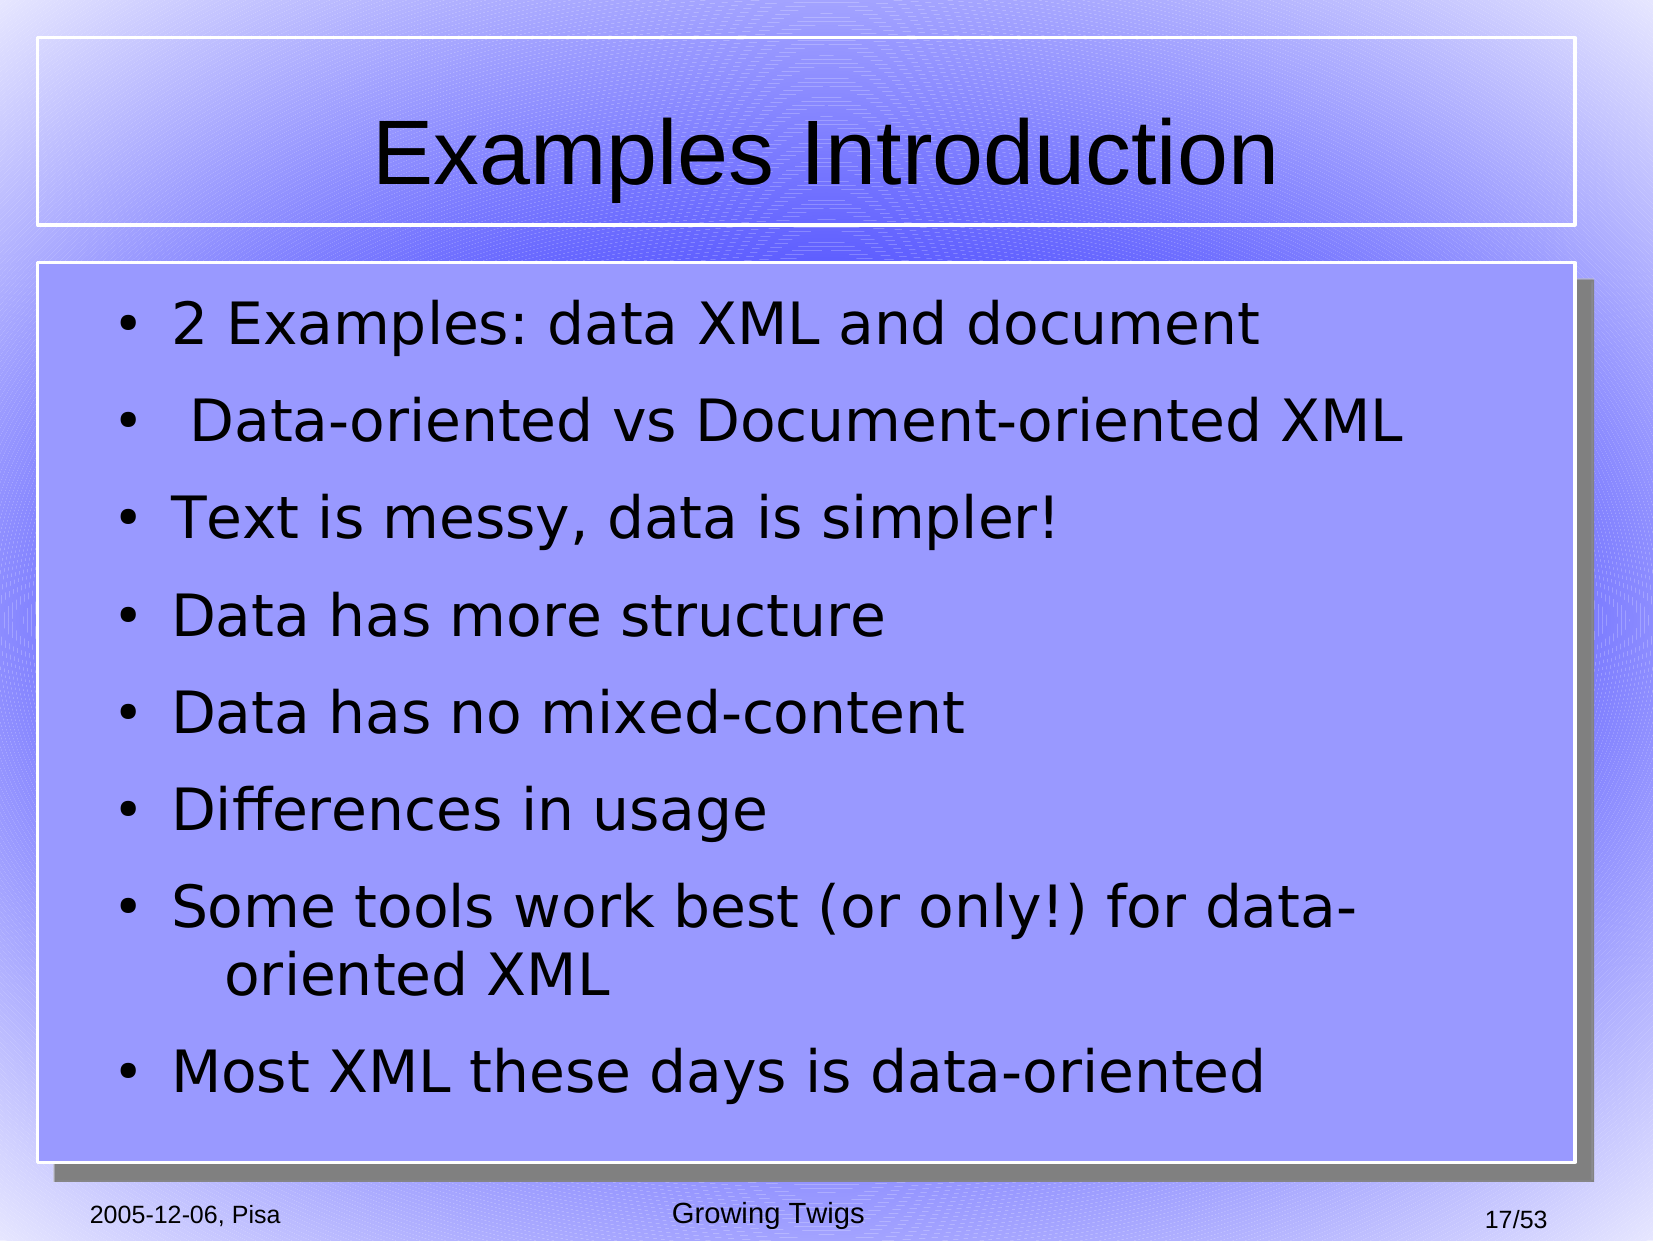

# Examples Introduction
2 Examples: data XML and document
 Data-oriented vs Document-oriented XML
Text is messy, data is simpler!
Data has more structure
Data has no mixed-content
Differences in usage
Some tools work best (or only!) for data-oriented XML
Most XML these days is data-oriented